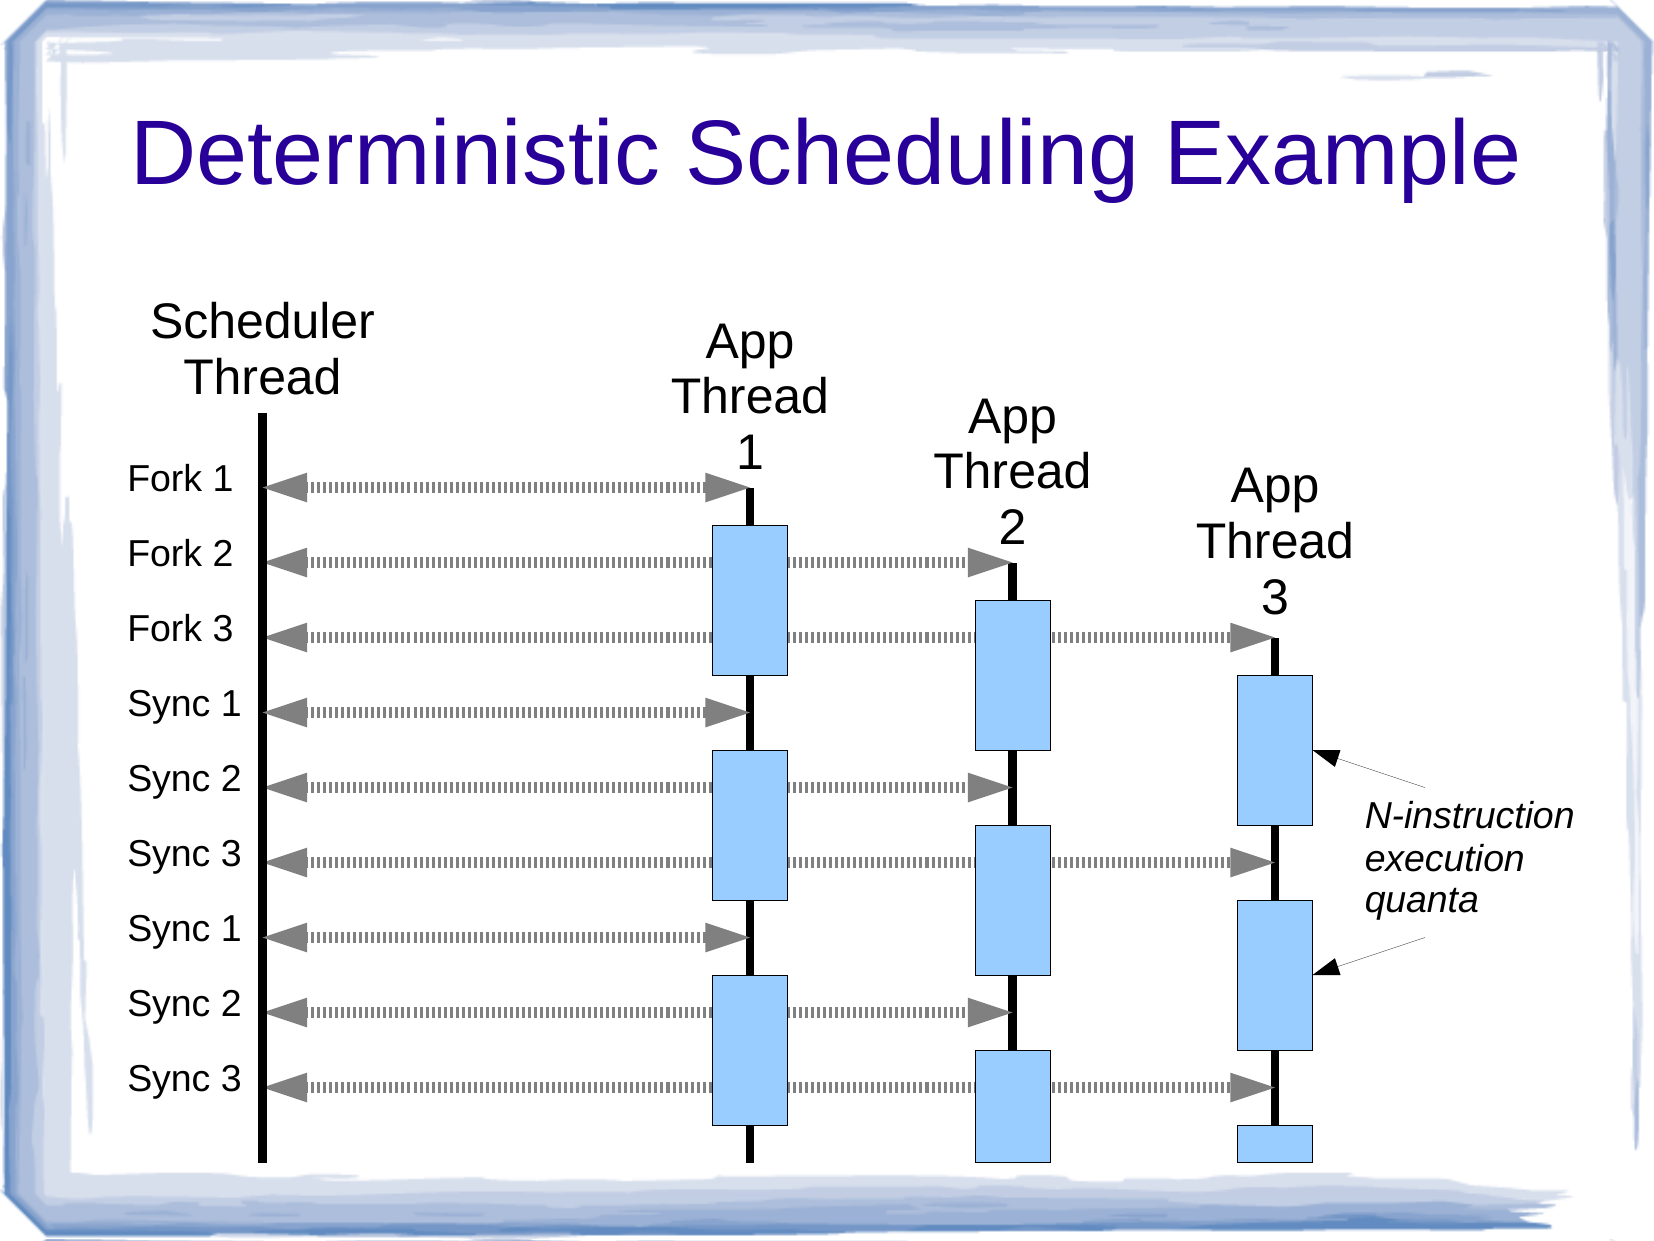

# Deterministic Scheduling Example
Scheduler
Thread
App
Thread
1
Fork 1
App
Thread
2
Fork 2
App
Thread
3
Fork 3
N-instruction
execution
quanta
Sync 1
Sync 2
Sync 3
Sync 1
Sync 2
Sync 3